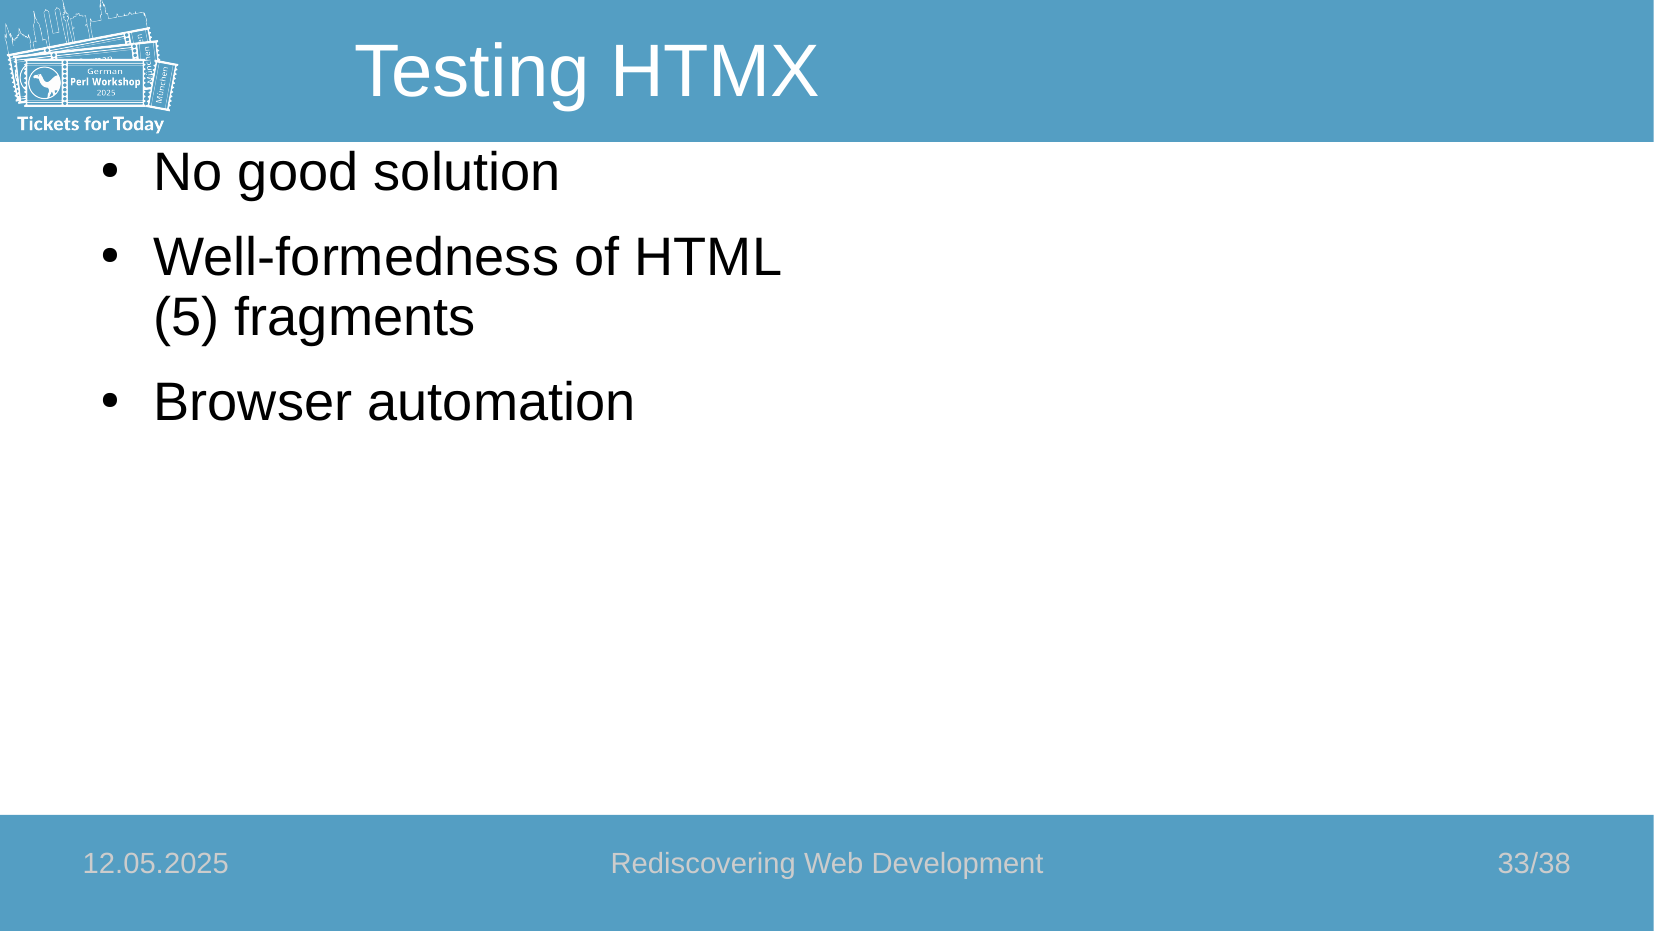

# Testing HTMX
No good solution
Well-formedness of HTML (5) fragments
Browser automation
08. März 2019
33